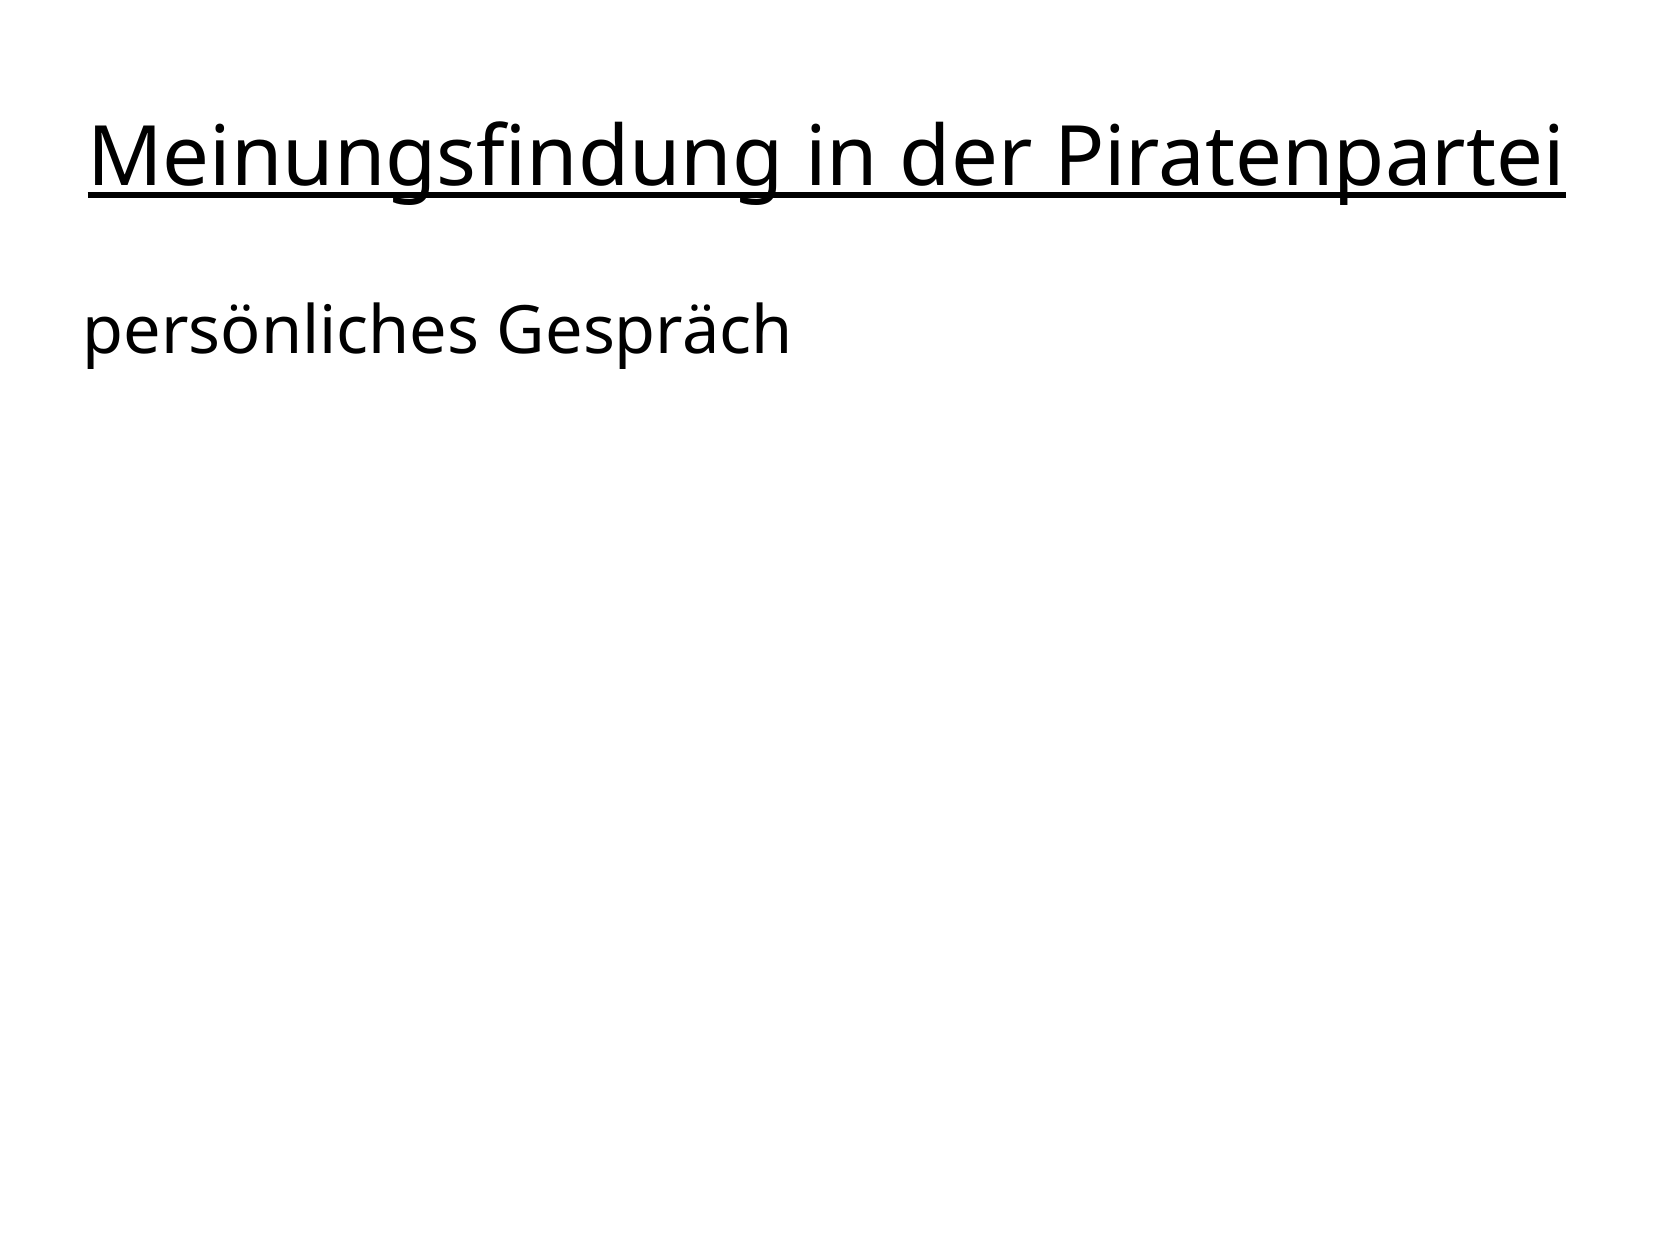

# Meinungsfindung in der Piratenpartei
persönliches Gespräch